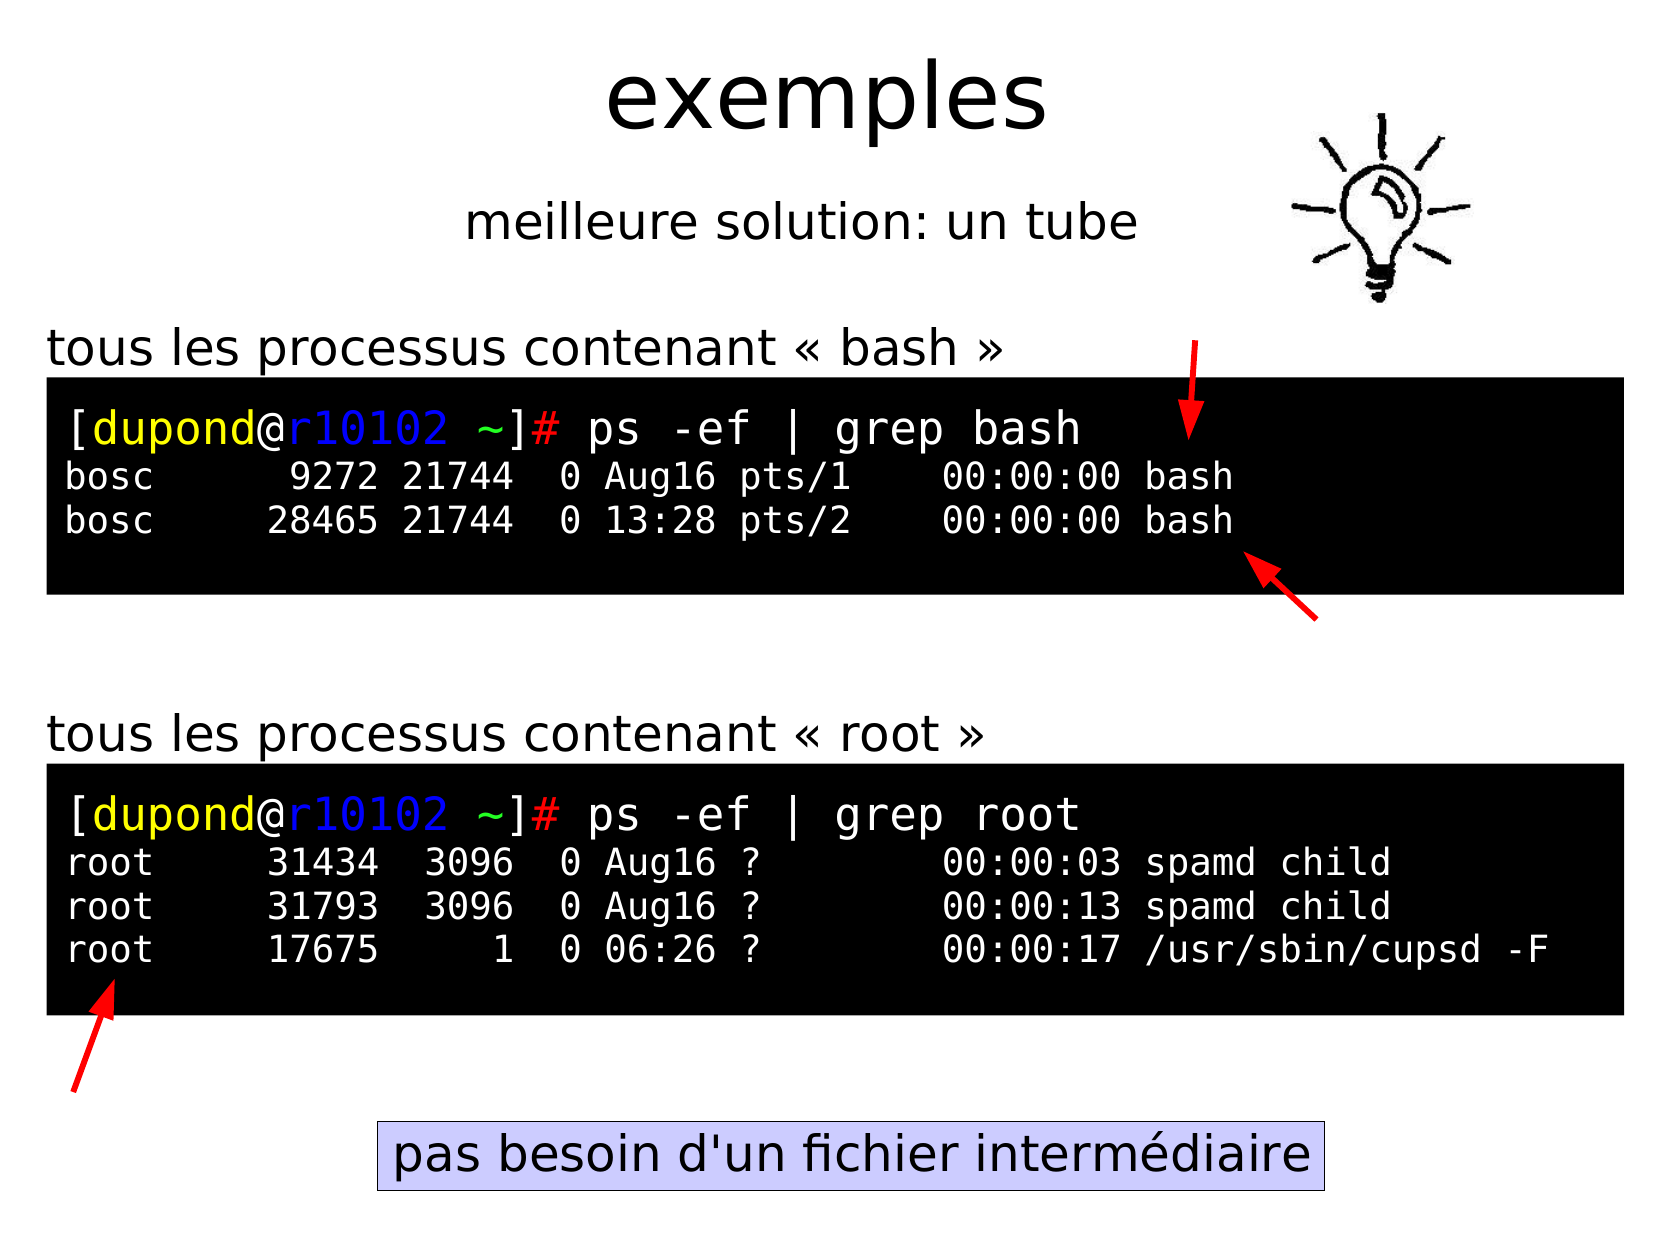

# exemples
meilleure solution: un tube
tous les processus contenant « bash »
[dupond@r10102 ~]# ps -ef | grep bash
bosc 9272 21744 0 Aug16 pts/1 00:00:00 bash
bosc 28465 21744 0 13:28 pts/2 00:00:00 bash
tous les processus contenant « root »
[dupond@r10102 ~]# ps -ef | grep root
root 31434 3096 0 Aug16 ? 00:00:03 spamd child
root 31793 3096 0 Aug16 ? 00:00:13 spamd child
root 17675 1 0 06:26 ? 00:00:17 /usr/sbin/cupsd -F
pas besoin d'un fichier intermédiaire